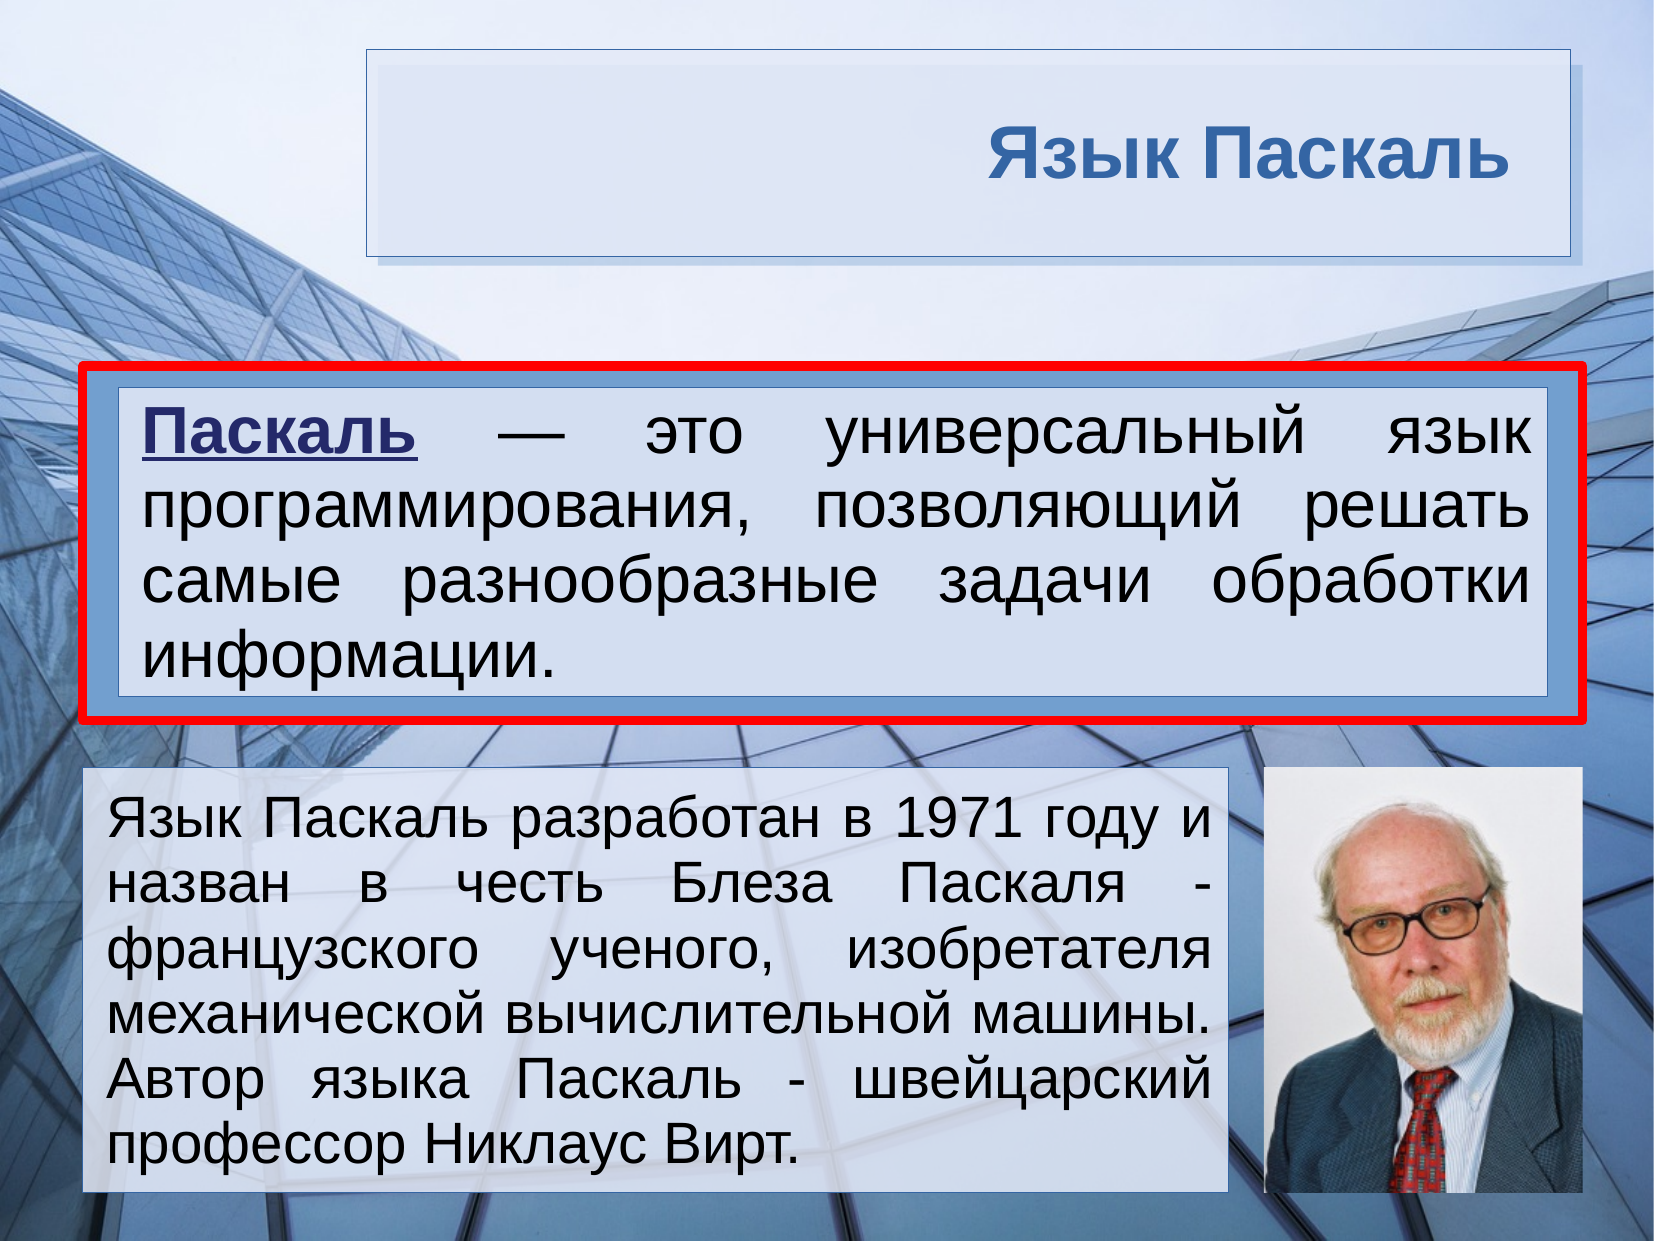

# Язык Паскаль
Паскаль — это универсальный язык программирования, позволяющий решать самые разнообразные задачи обработки информации.
Язык Паскаль разработан в 1971 году и назван в честь Блеза Паскаля - французского ученого, изобретателя механической вычислительной машины. Автор языка Паскаль - швейцарский профессор Никлаус Вирт.